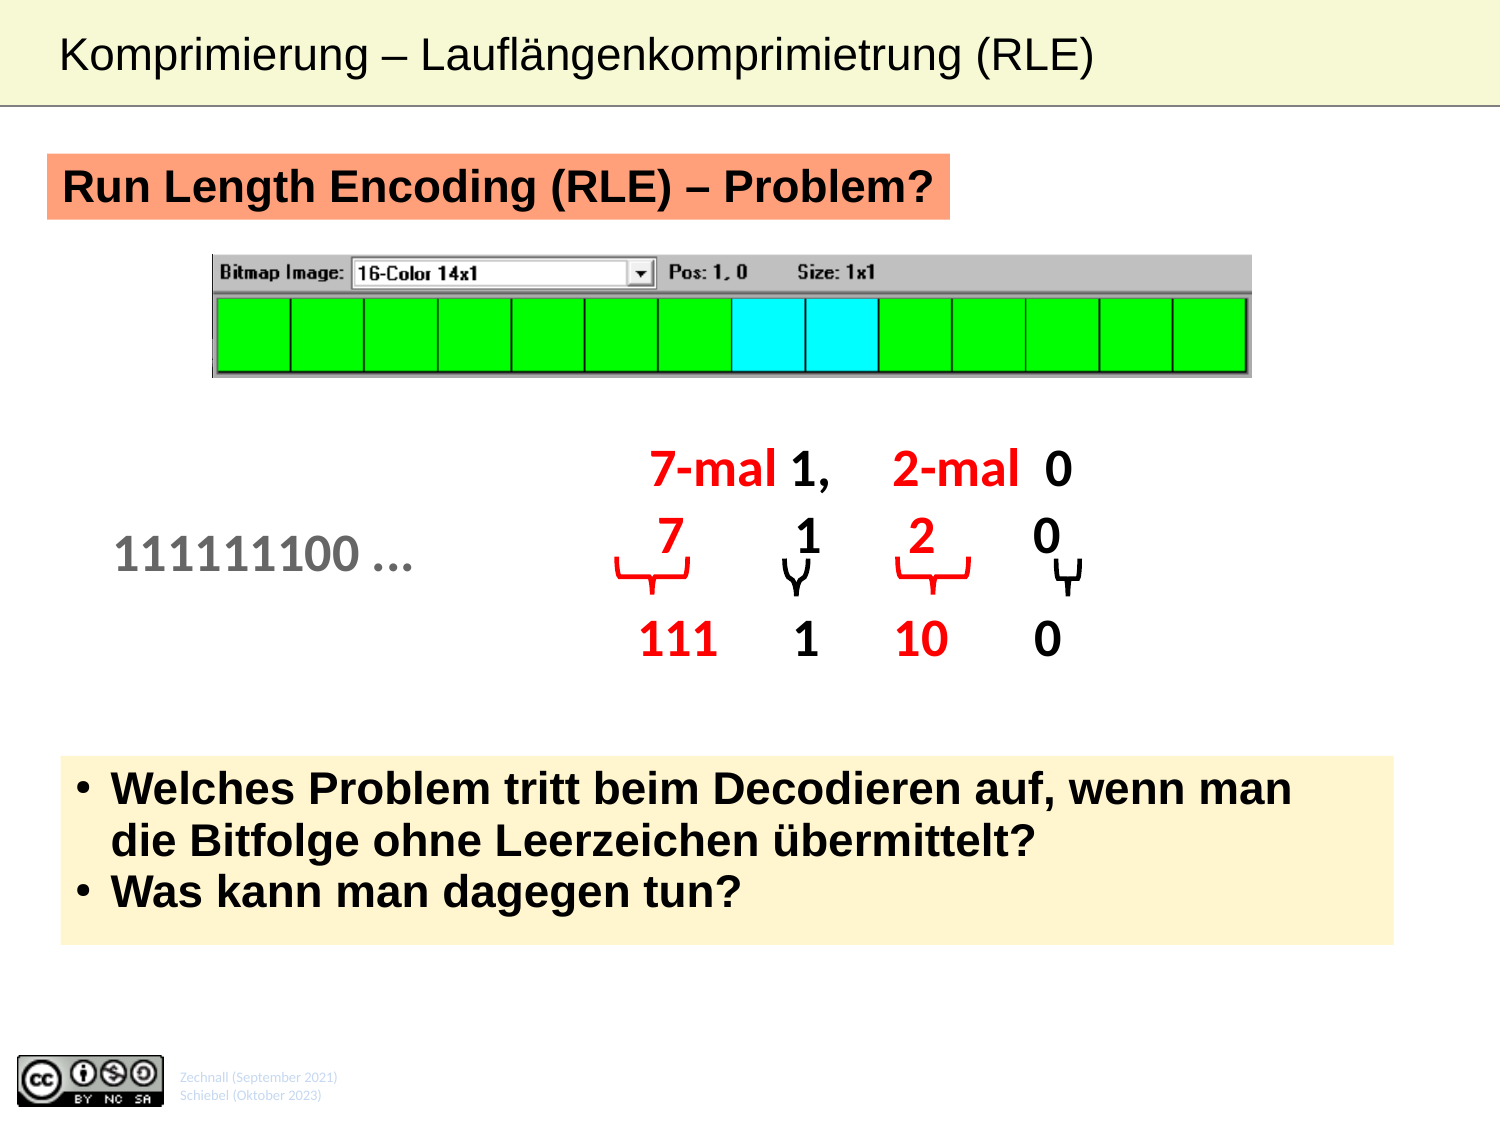

# Komprimierung – Lauflängenkomprimietrung (RLE)
Run Length Encoding (RLE) – Problem?
7-mal 1, 2-mal 0
 7 1 2 0
111111100 ...
111 1 10 0
Welches Problem tritt beim Decodieren auf, wenn man
die Bitfolge ohne Leerzeichen übermittelt?
Was kann man dagegen tun?